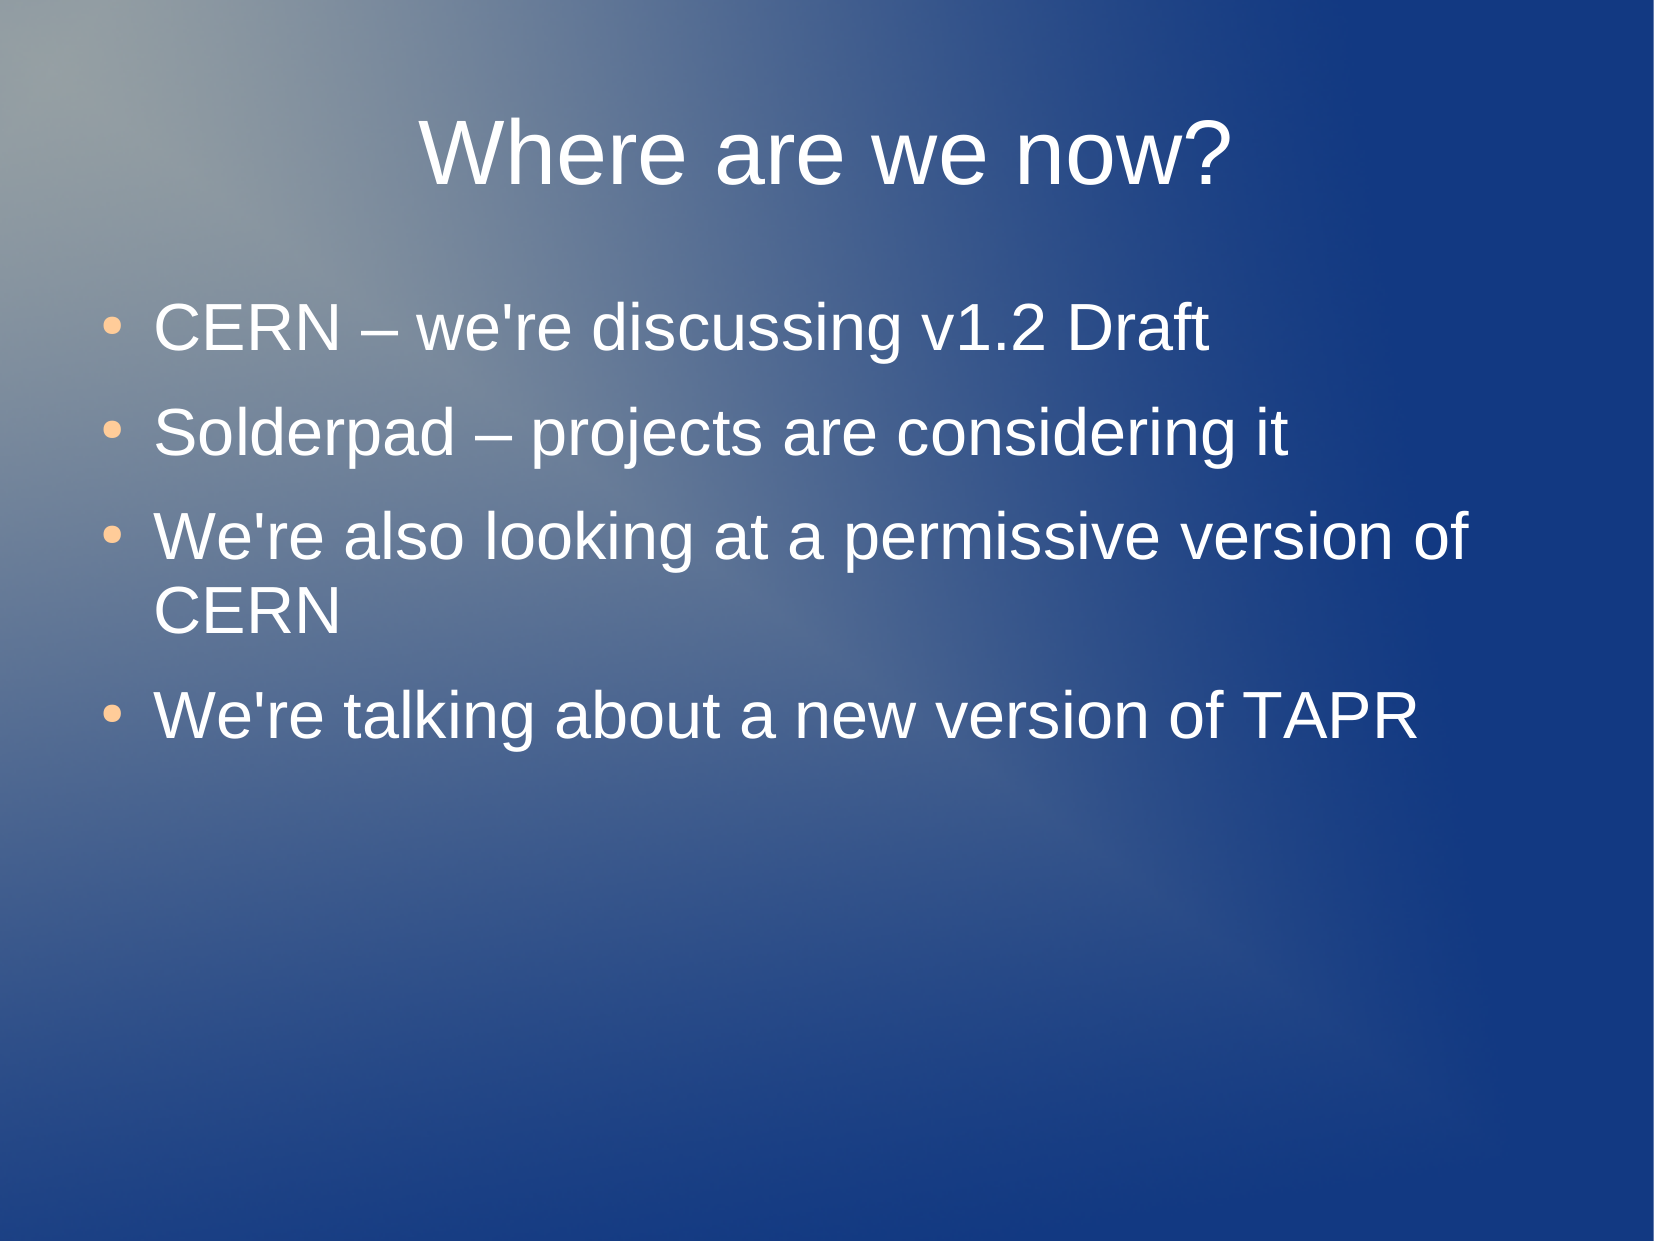

# Where are we now?
CERN – we're discussing v1.2 Draft
Solderpad – projects are considering it
We're also looking at a permissive version of CERN
We're talking about a new version of TAPR